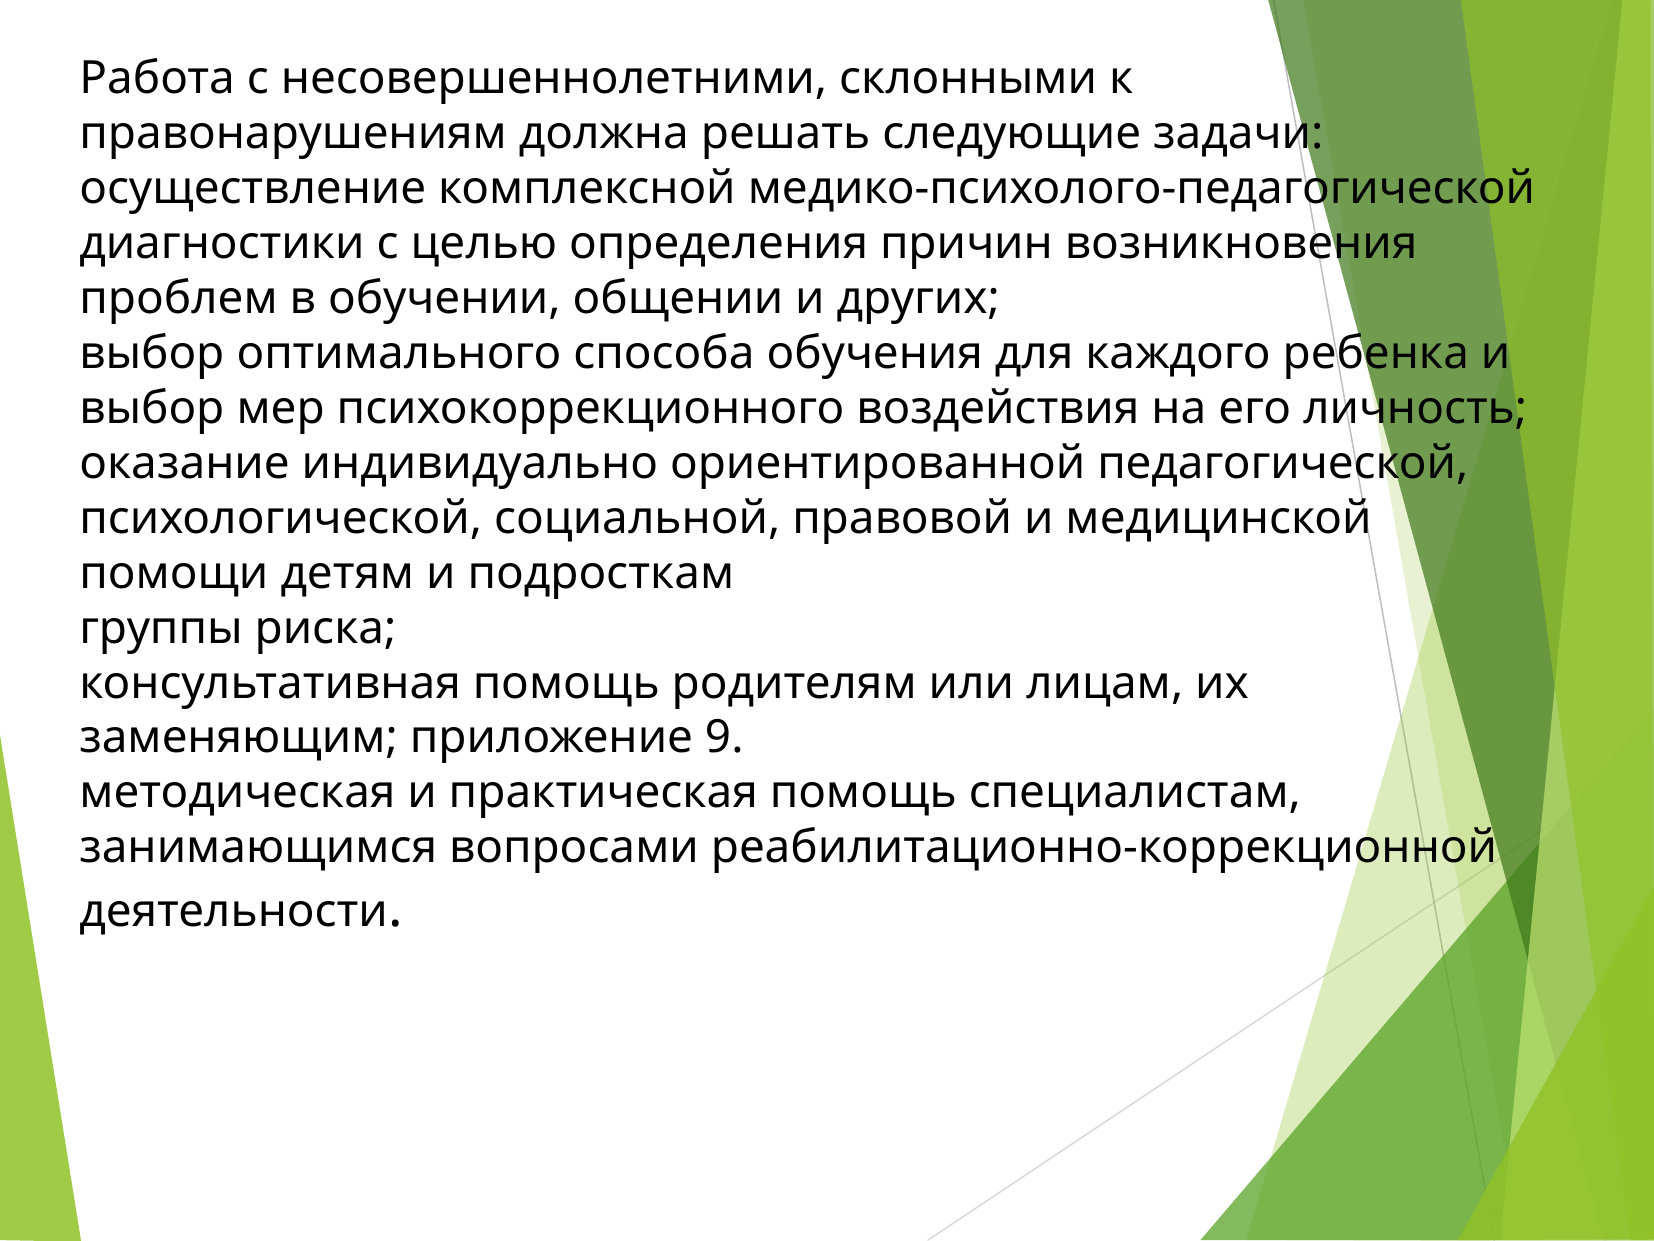

# Работа с несовершеннолетними, склонными к правонарушениям должна решать следующие задачи: осуществление комплексной медико-психолого-педагогической диагностики с целью определения причин возникновения проблем в обучении, общении и других; выбор оптимального способа обучения для каждого ребенка и выбор мер психокоррекционного воздействия на его личность; оказание индивидуально ориентированной педагогической, психологической, социальной, правовой и медицинской помощи детям и подросткам группы риска; консультативная помощь родителям или лицам, их заменяющим; приложение 9. методическая и практическая помощь специалистам, занимающимся вопросами реабилитационно-коррекционной деятельности.